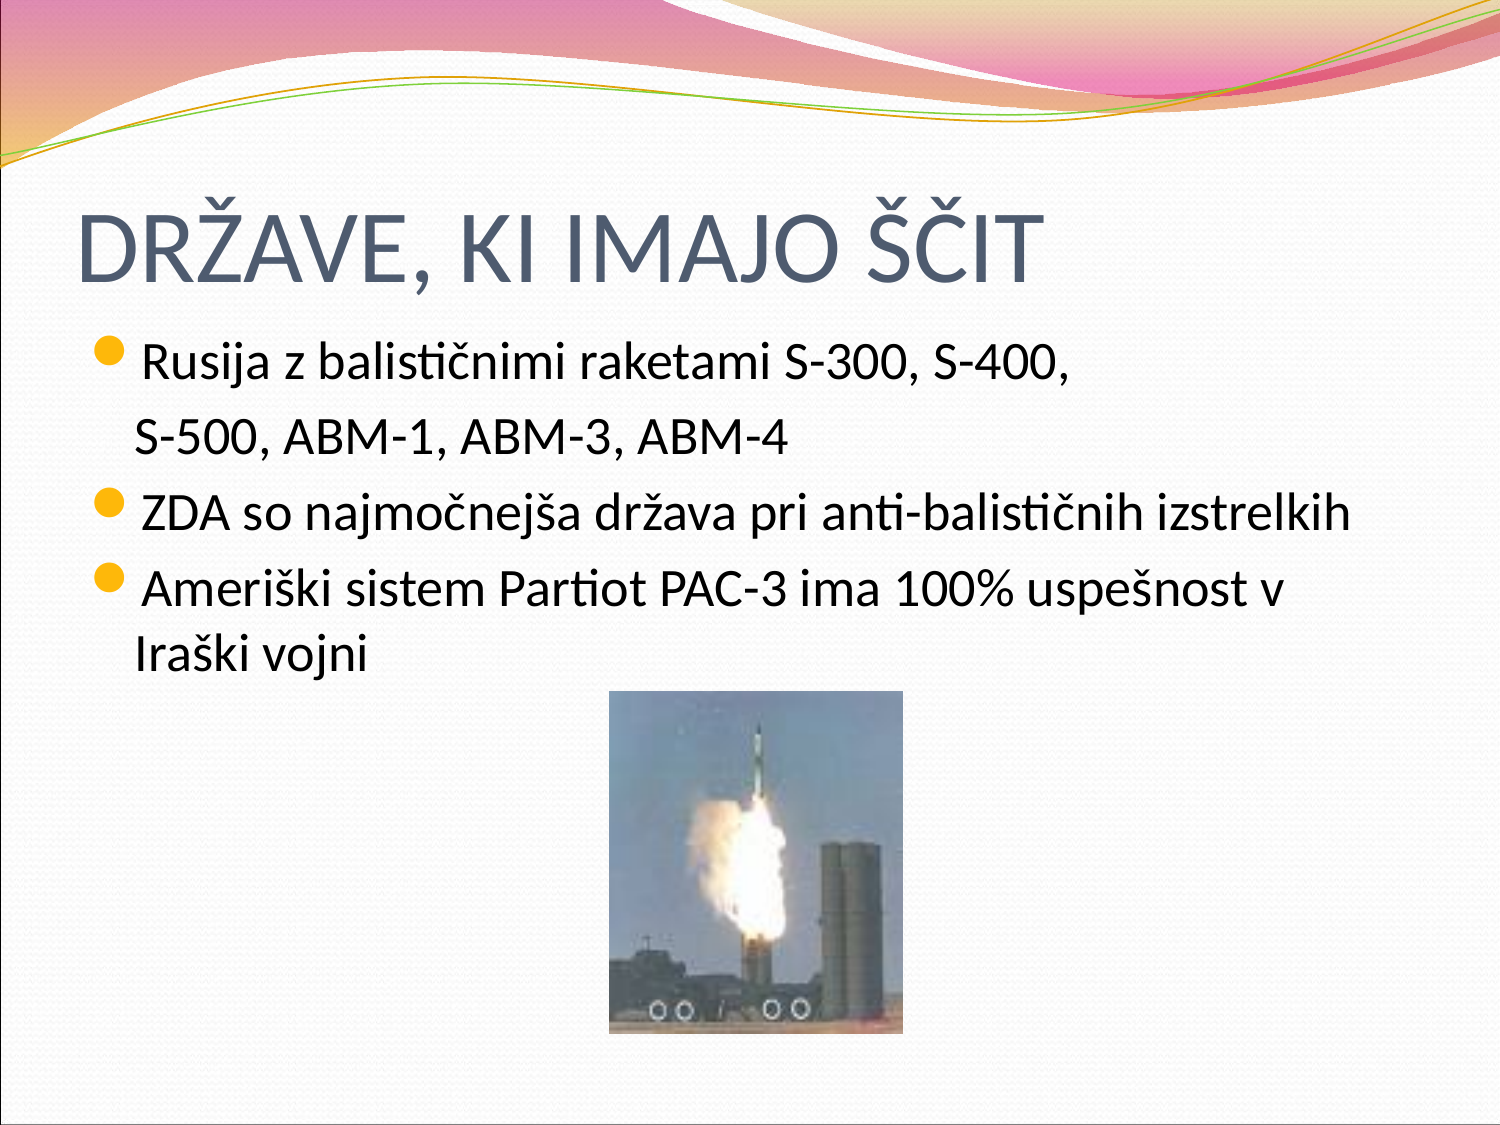

# DRŽAVE, KI IMAJO ŠČIT
Rusija z balističnimi raketami S-300, S-400,
	S-500, ABM-1, ABM-3, ABM-4
ZDA so najmočnejša država pri anti-balističnih izstrelkih
Ameriški sistem Partiot PAC-3 ima 100% uspešnost v Iraški vojni